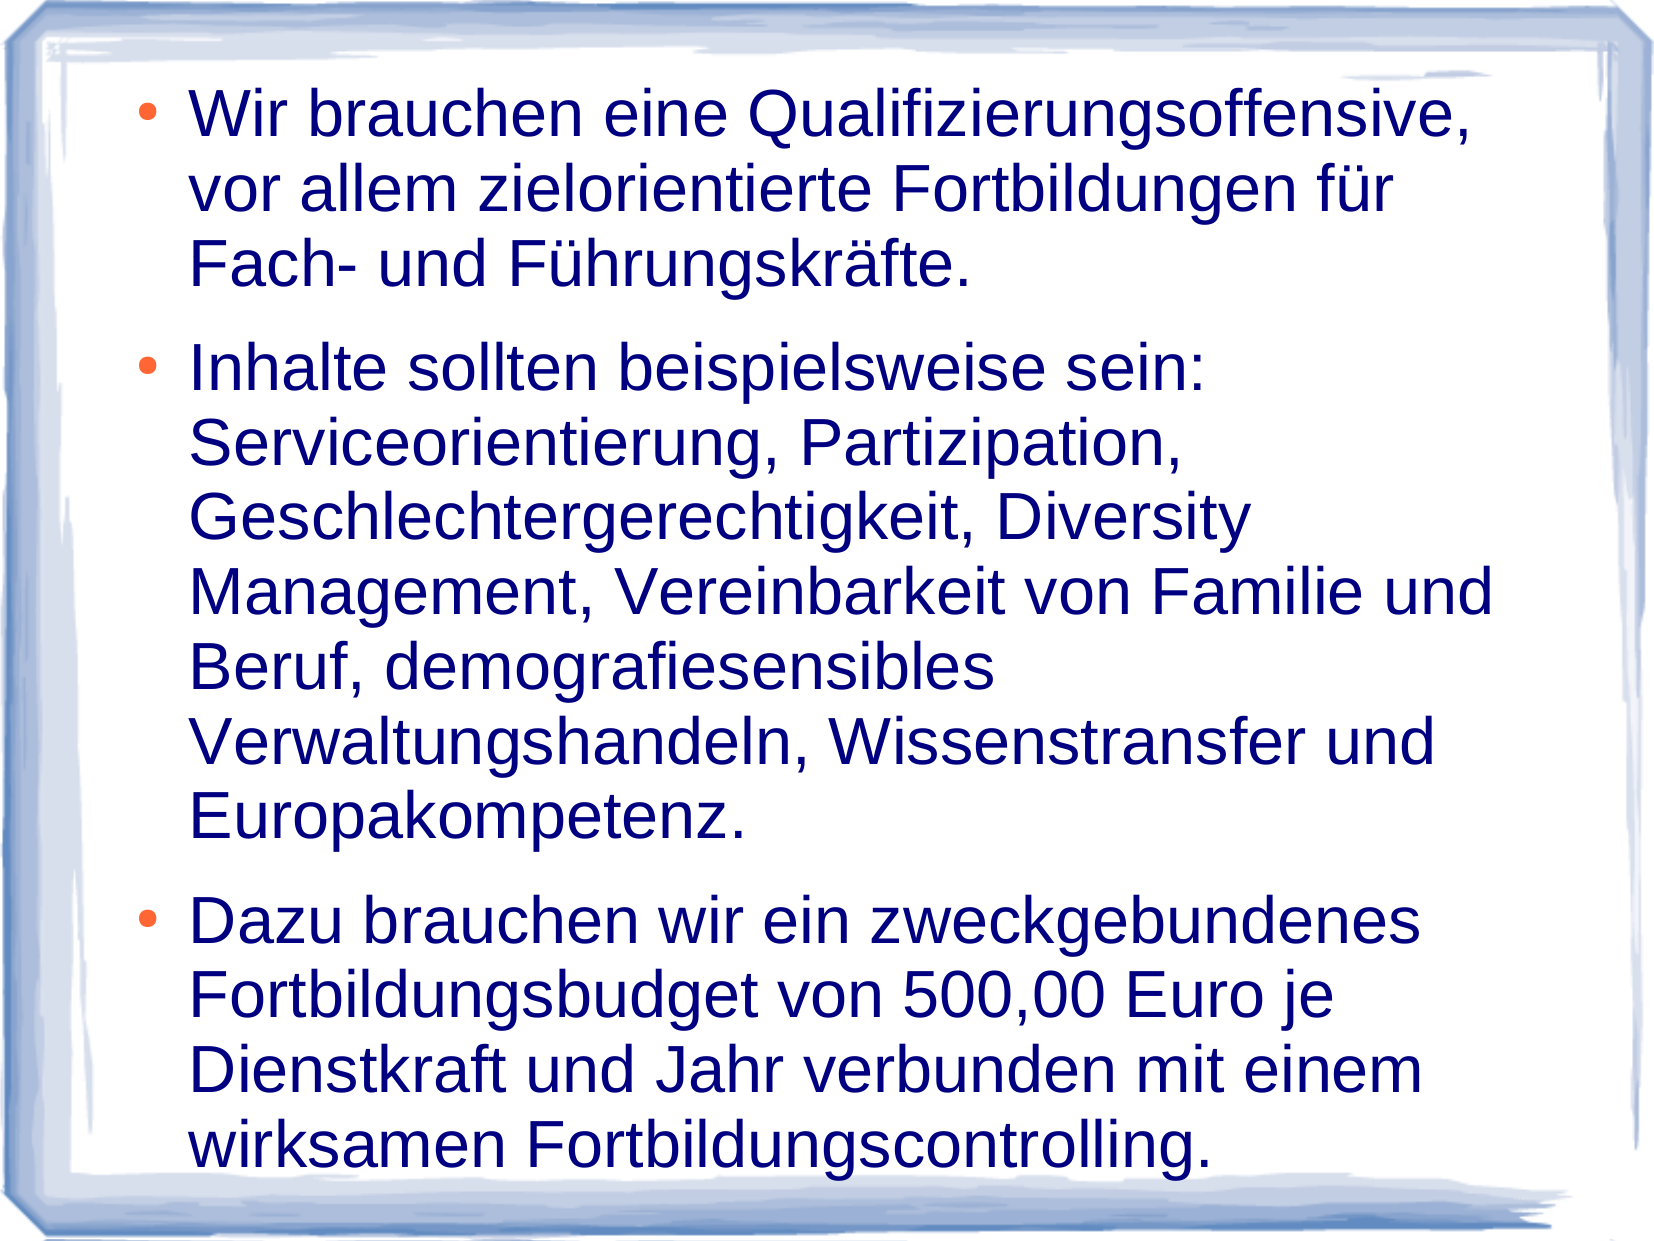

#
Wir brauchen eine Qualifizierungsoffensive, vor allem zielorientierte Fortbildungen für Fach- und Führungskräfte.
Inhalte sollten beispielsweise sein: Serviceorientierung, Partizipation, Geschlechtergerechtigkeit, Diversity Management, Vereinbarkeit von Familie und Beruf, demografiesensibles Verwaltungshandeln, Wissenstransfer und Europakompetenz.
Dazu brauchen wir ein zweckgebundenes Fortbildungsbudget von 500,00 Euro je Dienstkraft und Jahr verbunden mit einem wirksamen Fortbildungscontrolling.